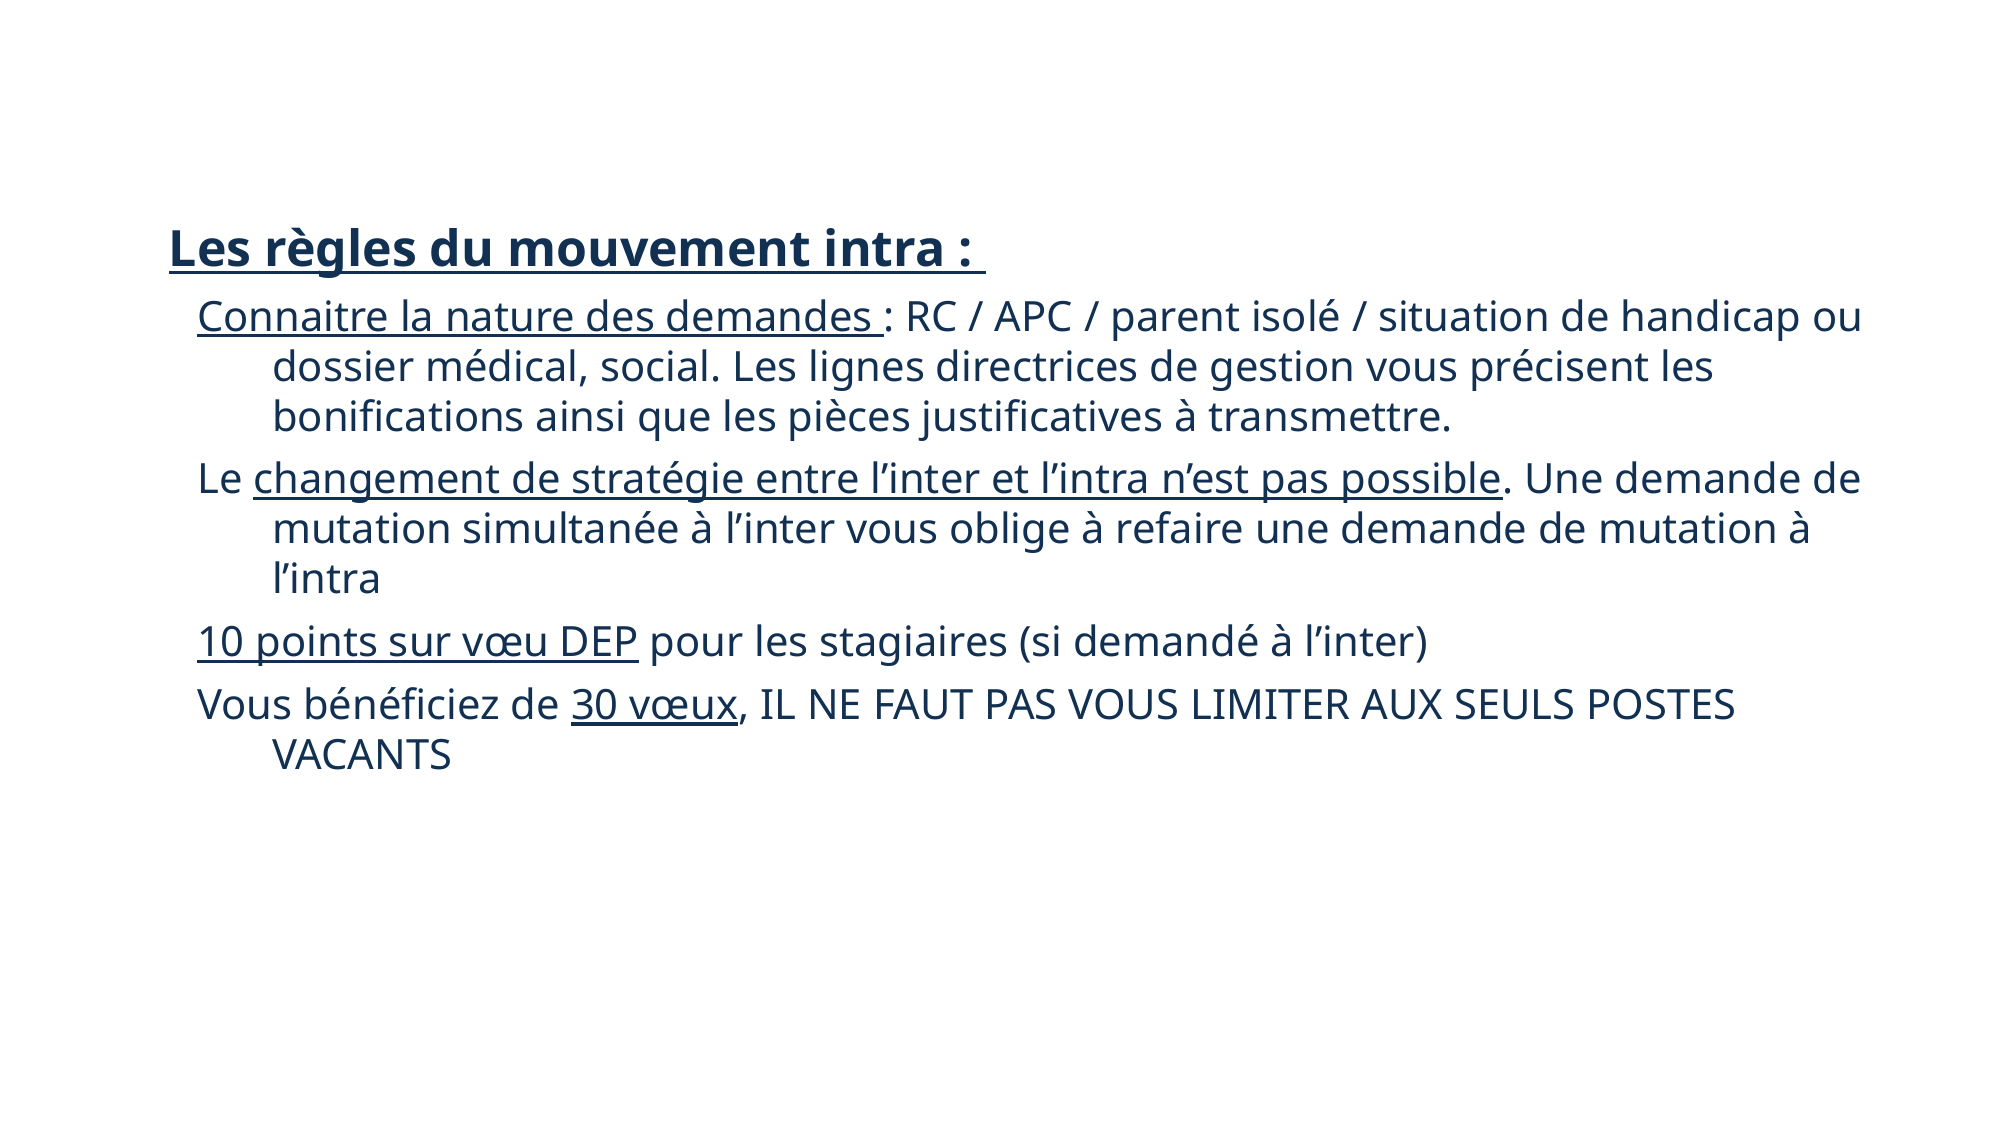

# Les règles du mouvement intra :
Connaitre la nature des demandes : RC / APC / parent isolé / situation de handicap ou dossier médical, social. Les lignes directrices de gestion vous précisent les bonifications ainsi que les pièces justificatives à transmettre.
Le changement de stratégie entre l’inter et l’intra n’est pas possible. Une demande de mutation simultanée à l’inter vous oblige à refaire une demande de mutation à l’intra
10 points sur vœu DEP pour les stagiaires (si demandé à l’inter)
Vous bénéficiez de 30 vœux, IL NE FAUT PAS VOUS LIMITER AUX SEULS POSTES VACANTS